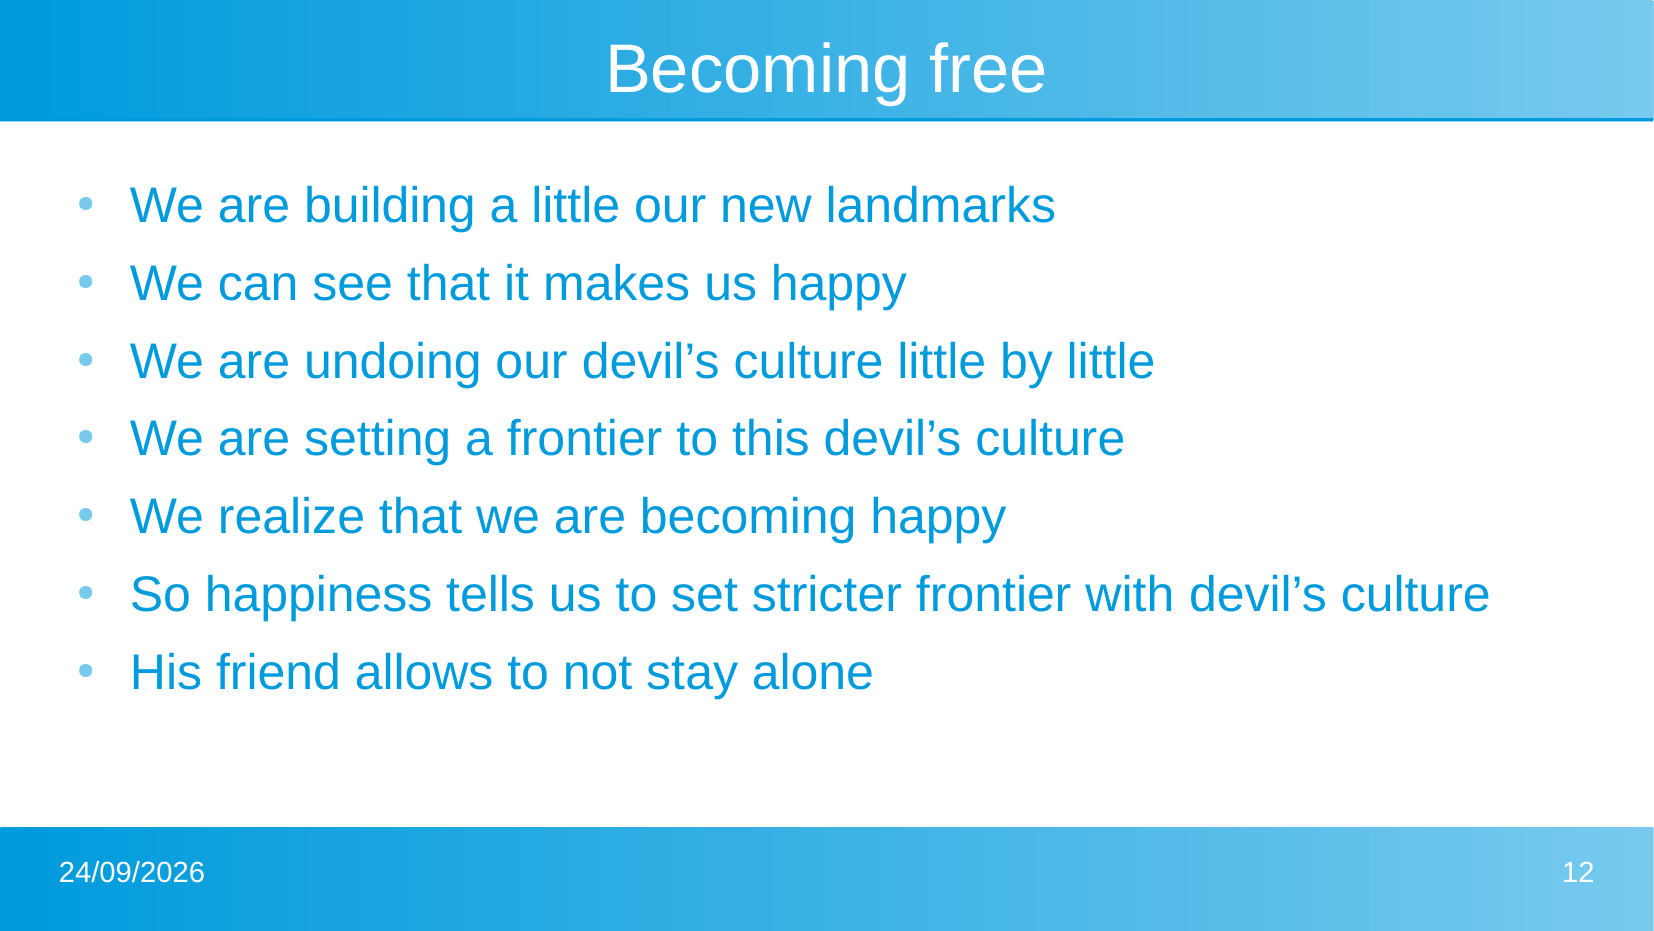

# Becoming free
We are building a little our new landmarks
We can see that it makes us happy
We are undoing our devil’s culture little by little
We are setting a frontier to this devil’s culture
We realize that we are becoming happy
So happiness tells us to set stricter frontier with devil’s culture
His friend allows to not stay alone
12